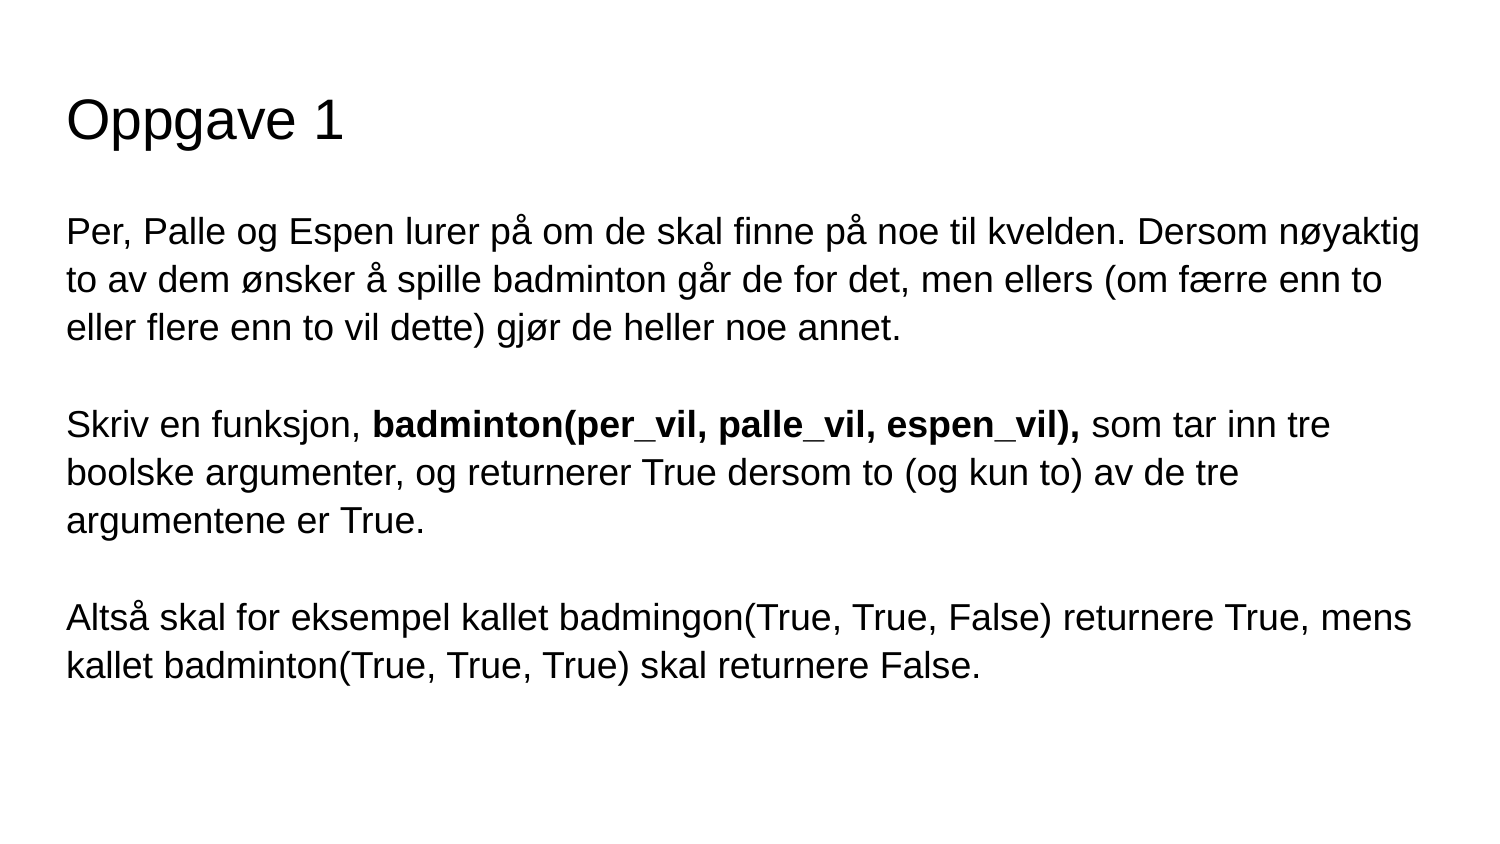

# Oppgave 1
Per, Palle og Espen lurer på om de skal finne på noe til kvelden. Dersom nøyaktig to av dem ønsker å spille badminton går de for det, men ellers (om færre enn to eller flere enn to vil dette) gjør de heller noe annet.
Skriv en funksjon, badminton(per_vil, palle_vil, espen_vil), som tar inn tre boolske argumenter, og returnerer True dersom to (og kun to) av de tre argumentene er True.
Altså skal for eksempel kallet badmingon(True, True, False) returnere True, mens kallet badminton(True, True, True) skal returnere False.